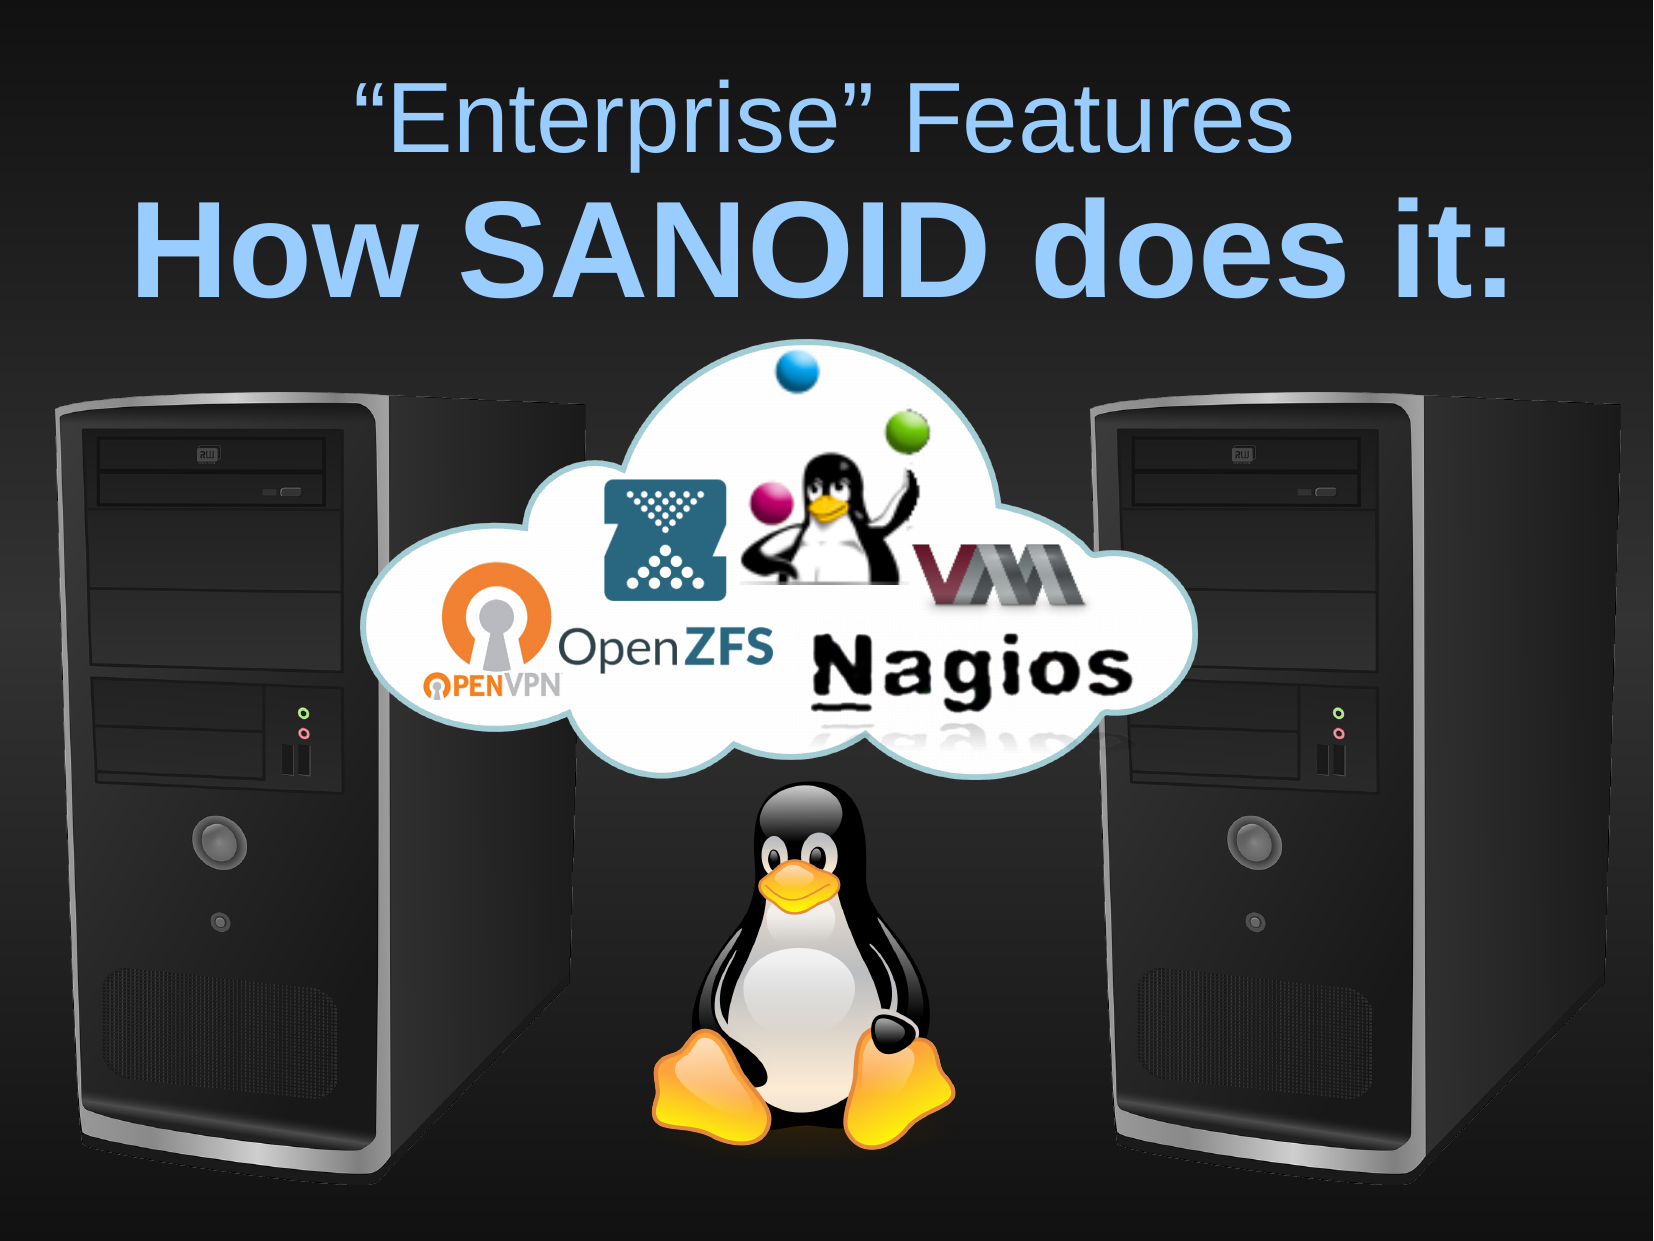

# “Enterprise” Features How SANOID does it: